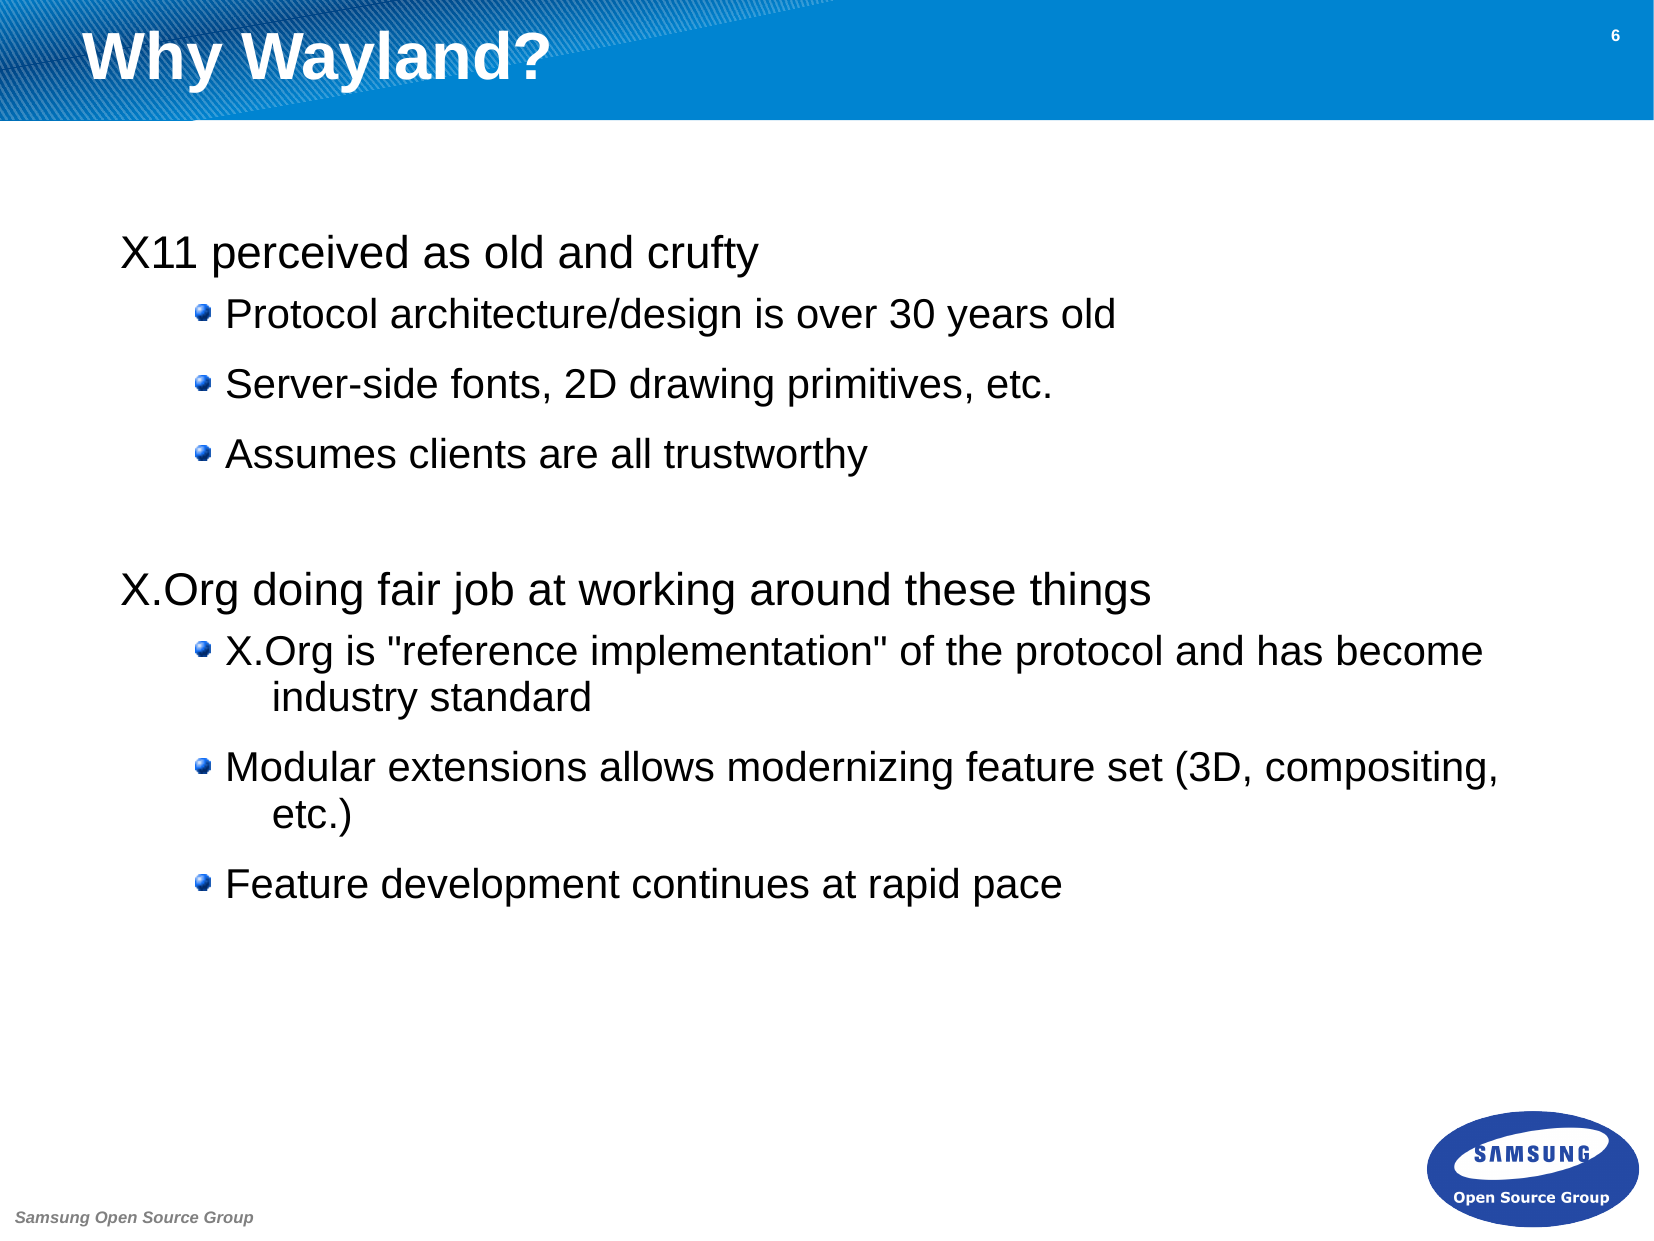

# Why Wayland?
X11 perceived as old and crufty
Protocol architecture/design is over 30 years old
Server-side fonts, 2D drawing primitives, etc.
Assumes clients are all trustworthy
X.Org doing fair job at working around these things
X.Org is "reference implementation" of the protocol and has become industry standard
Modular extensions allows modernizing feature set (3D, compositing, etc.)
Feature development continues at rapid pace